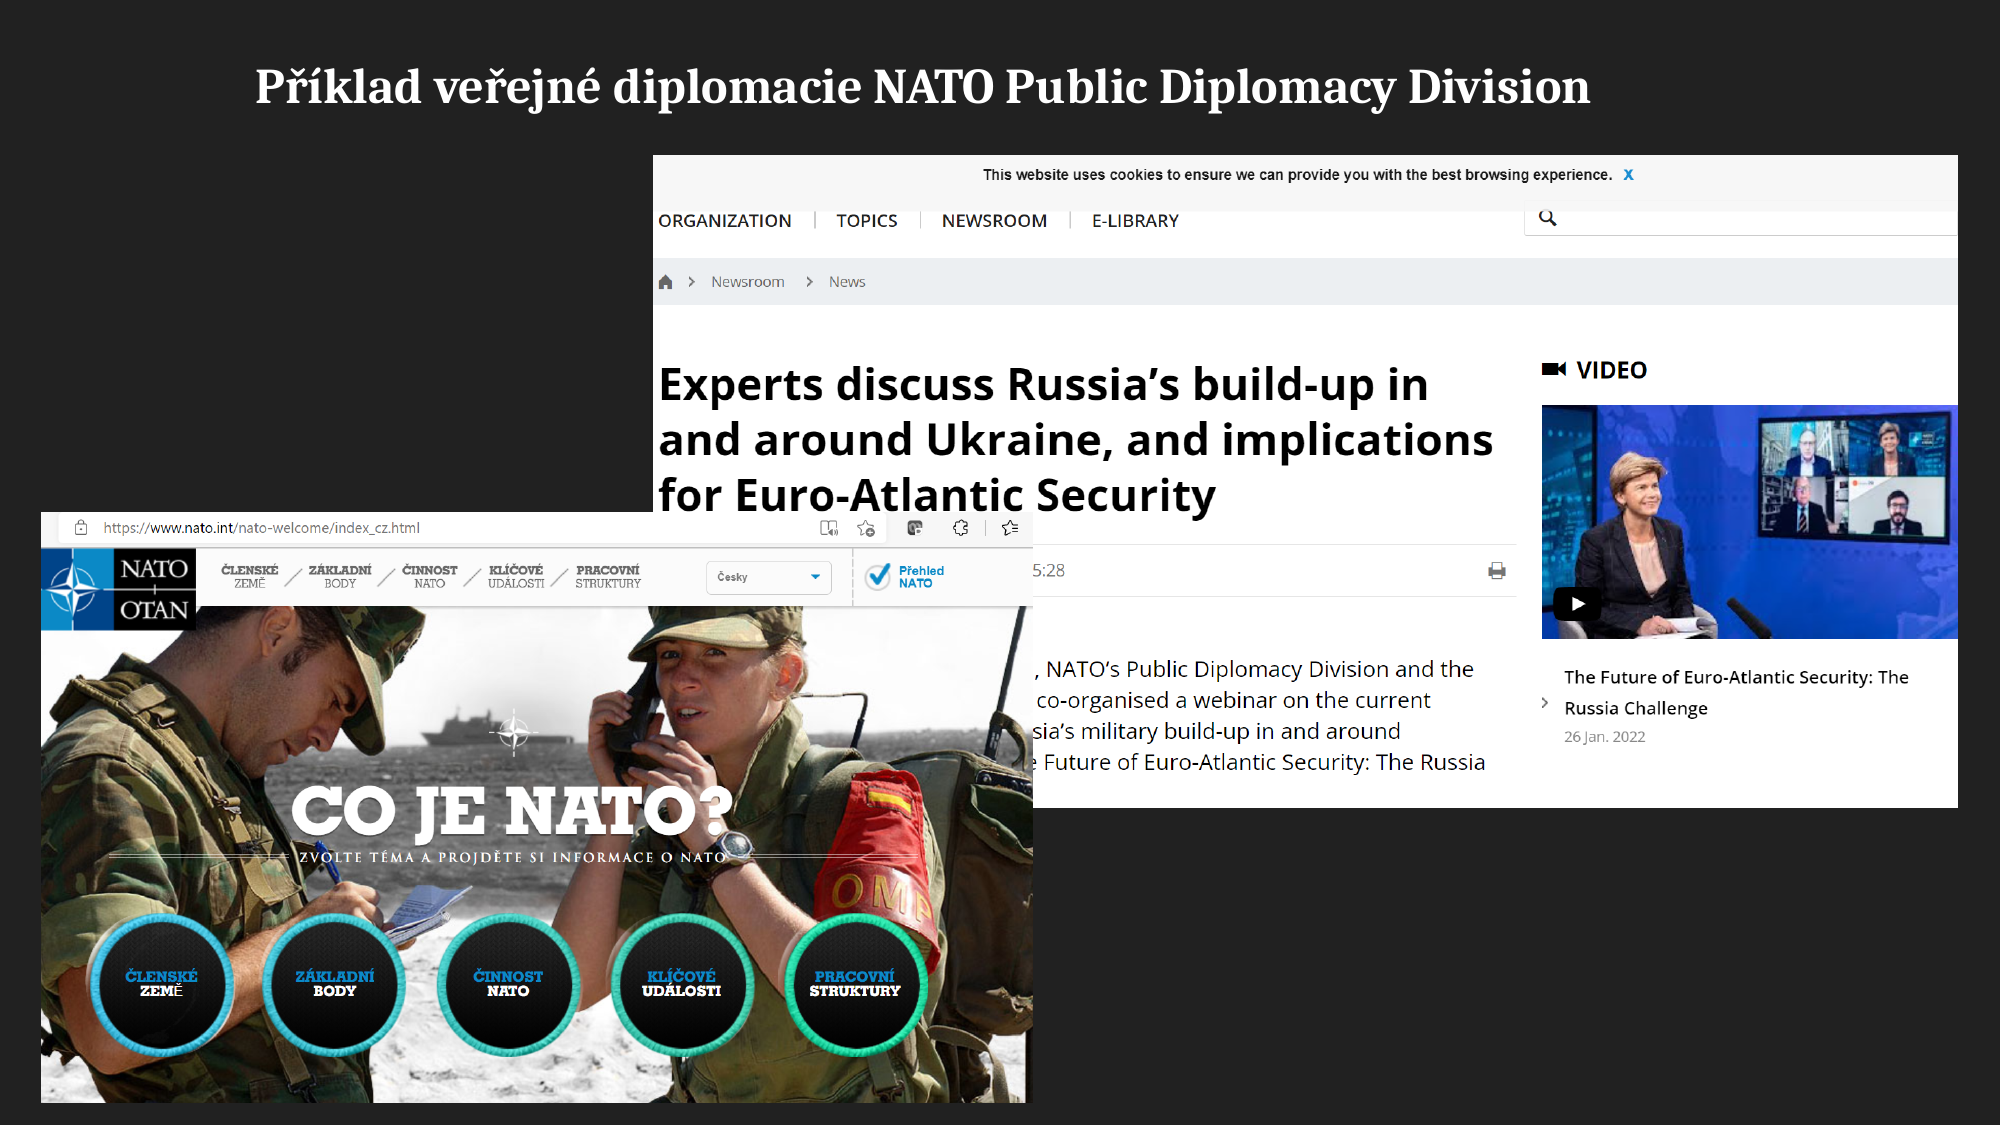

Příklad veřejné diplomacie NATO Public Diplomacy Division